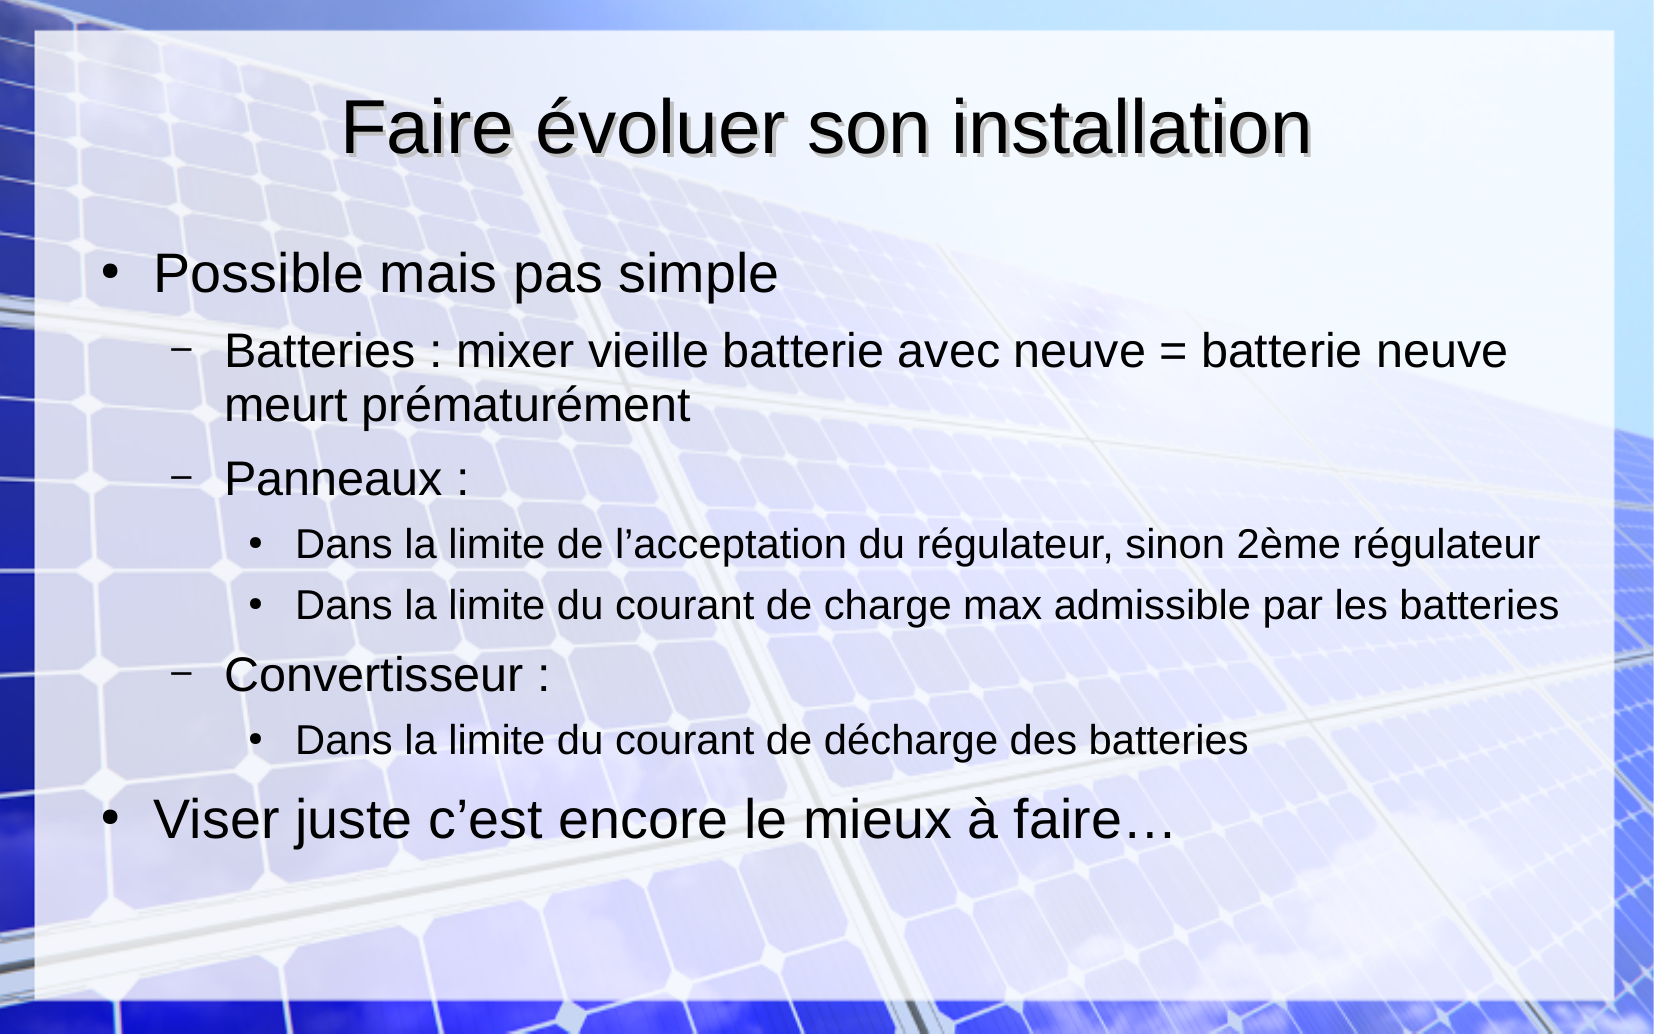

# Faire évoluer son installation
Possible mais pas simple
Batteries : mixer vieille batterie avec neuve = batterie neuve meurt prématurément
Panneaux :
Dans la limite de l’acceptation du régulateur, sinon 2ème régulateur
Dans la limite du courant de charge max admissible par les batteries
Convertisseur :
Dans la limite du courant de décharge des batteries
Viser juste c’est encore le mieux à faire…